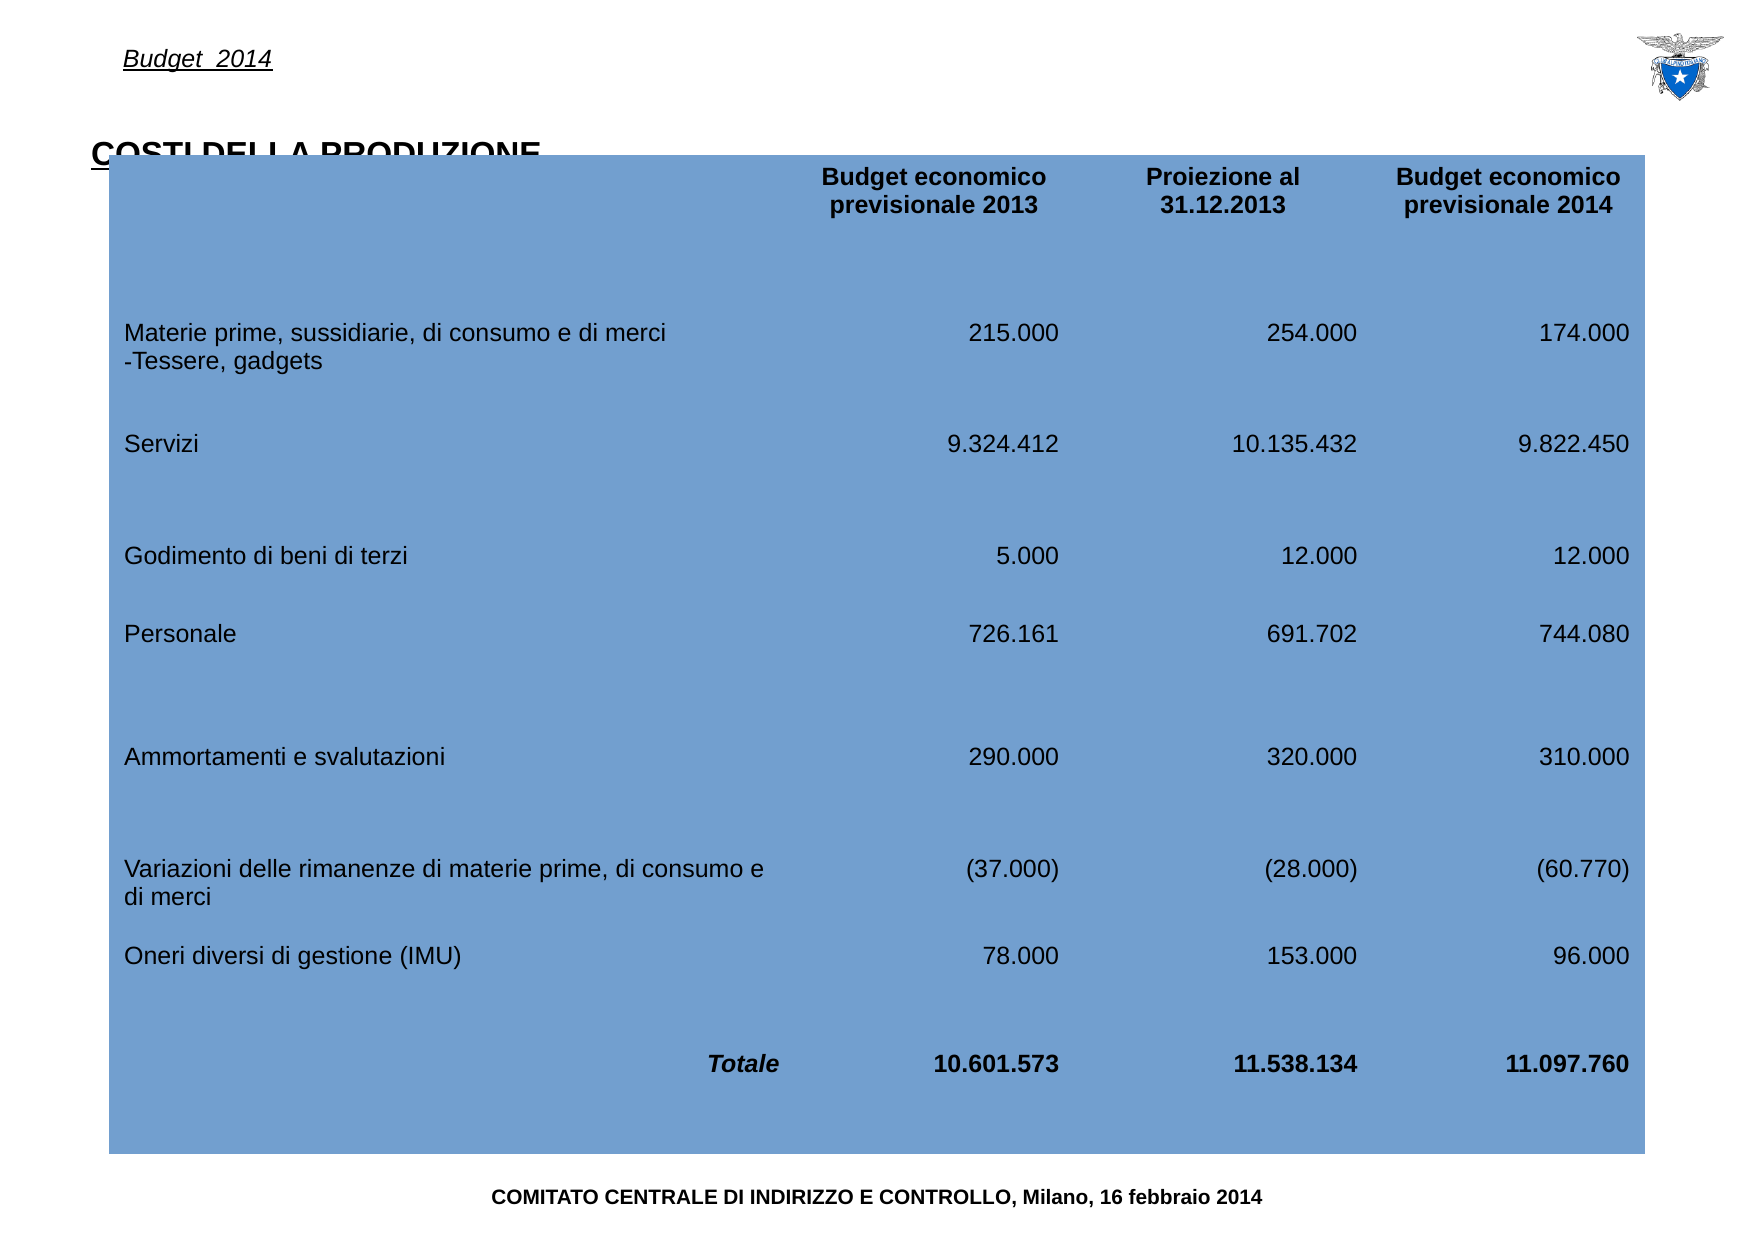

Budget 2014
COSTI DELLA PRODUZIONE
| | Budget economico previsionale 2013 | Proiezione al 31.12.2013 | Budget economico previsionale 2014 |
| --- | --- | --- | --- |
| Materie prime, sussidiarie, di consumo e di merci Tessere, gadgets | 215.000 | 254.000 | 174.000 |
| Servizi | 9.324.412 | 10.135.432 | 9.822.450 |
| Godimento di beni di terzi | 5.000 | 12.000 | 12.000 |
| Personale | 726.161 | 691.702 | 744.080 |
| Ammortamenti e svalutazioni | 290.000 | 320.000 | 310.000 |
| Variazioni delle rimanenze di materie prime, di consumo e di merci | (37.000) | (28.000) | (60.770) |
| Oneri diversi di gestione (IMU) | 78.000 | 153.000 | 96.000 |
| Totale | 10.601.573 | 11.538.134 | 11.097.760 |
COMITATO CENTRALE DI INDIRIZZO E CONTROLLO, Milano, 16 febbraio 2014